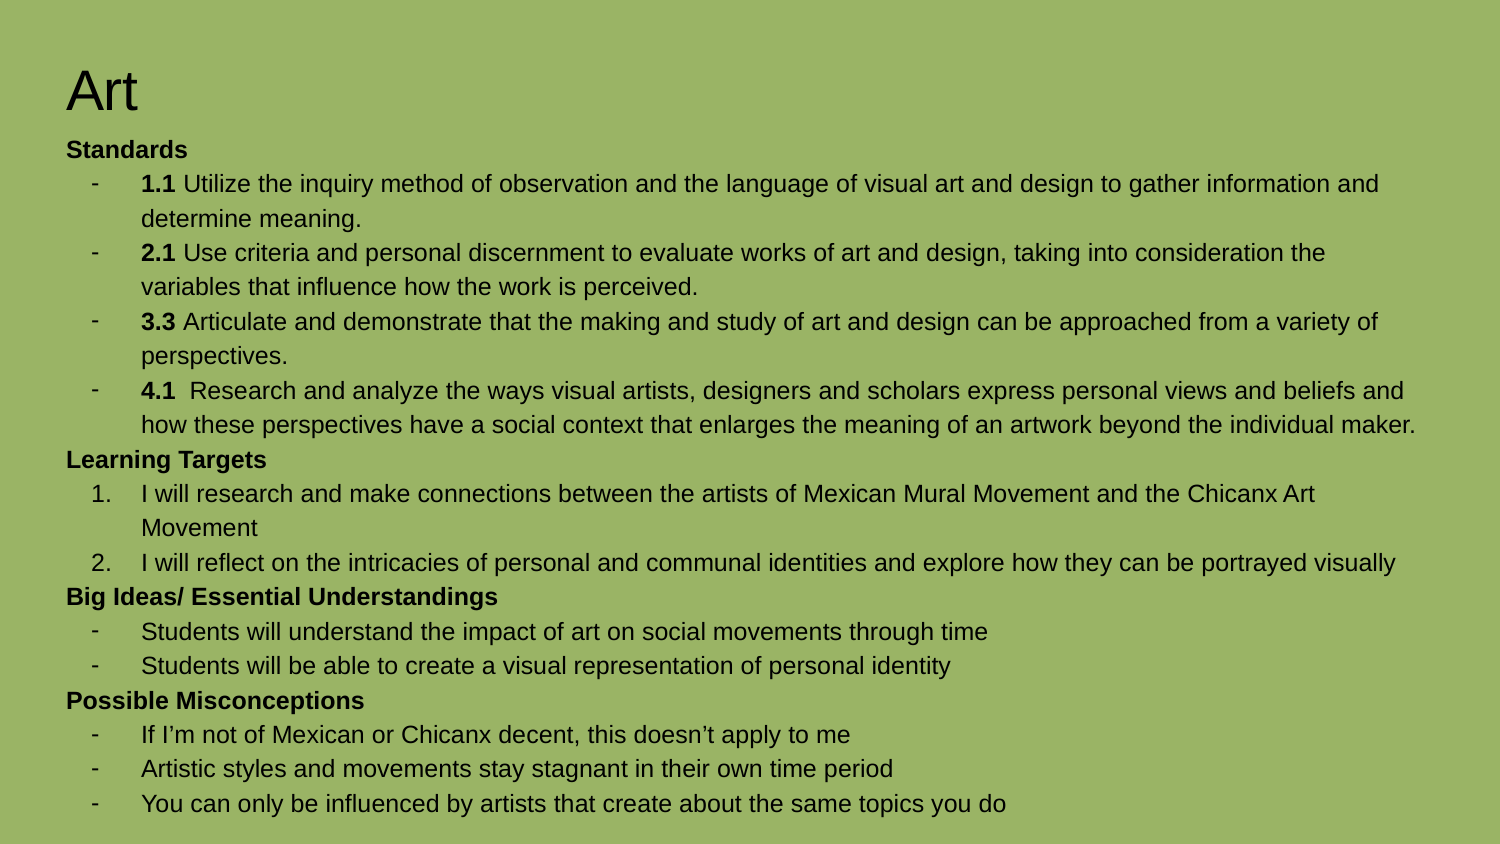

# Art
Standards
1.1 Utilize the inquiry method of observation and the language of visual art and design to gather information and determine meaning.
2.1 Use criteria and personal discernment to evaluate works of art and design, taking into consideration the variables that influence how the work is perceived.
3.3 Articulate and demonstrate that the making and study of art and design can be approached from a variety of perspectives.
4.1 Research and analyze the ways visual artists, designers and scholars express personal views and beliefs and how these perspectives have a social context that enlarges the meaning of an artwork beyond the individual maker.
Learning Targets
I will research and make connections between the artists of Mexican Mural Movement and the Chicanx Art Movement
I will reflect on the intricacies of personal and communal identities and explore how they can be portrayed visually
Big Ideas/ Essential Understandings
Students will understand the impact of art on social movements through time
Students will be able to create a visual representation of personal identity
Possible Misconceptions
If I’m not of Mexican or Chicanx decent, this doesn’t apply to me
Artistic styles and movements stay stagnant in their own time period
You can only be influenced by artists that create about the same topics you do